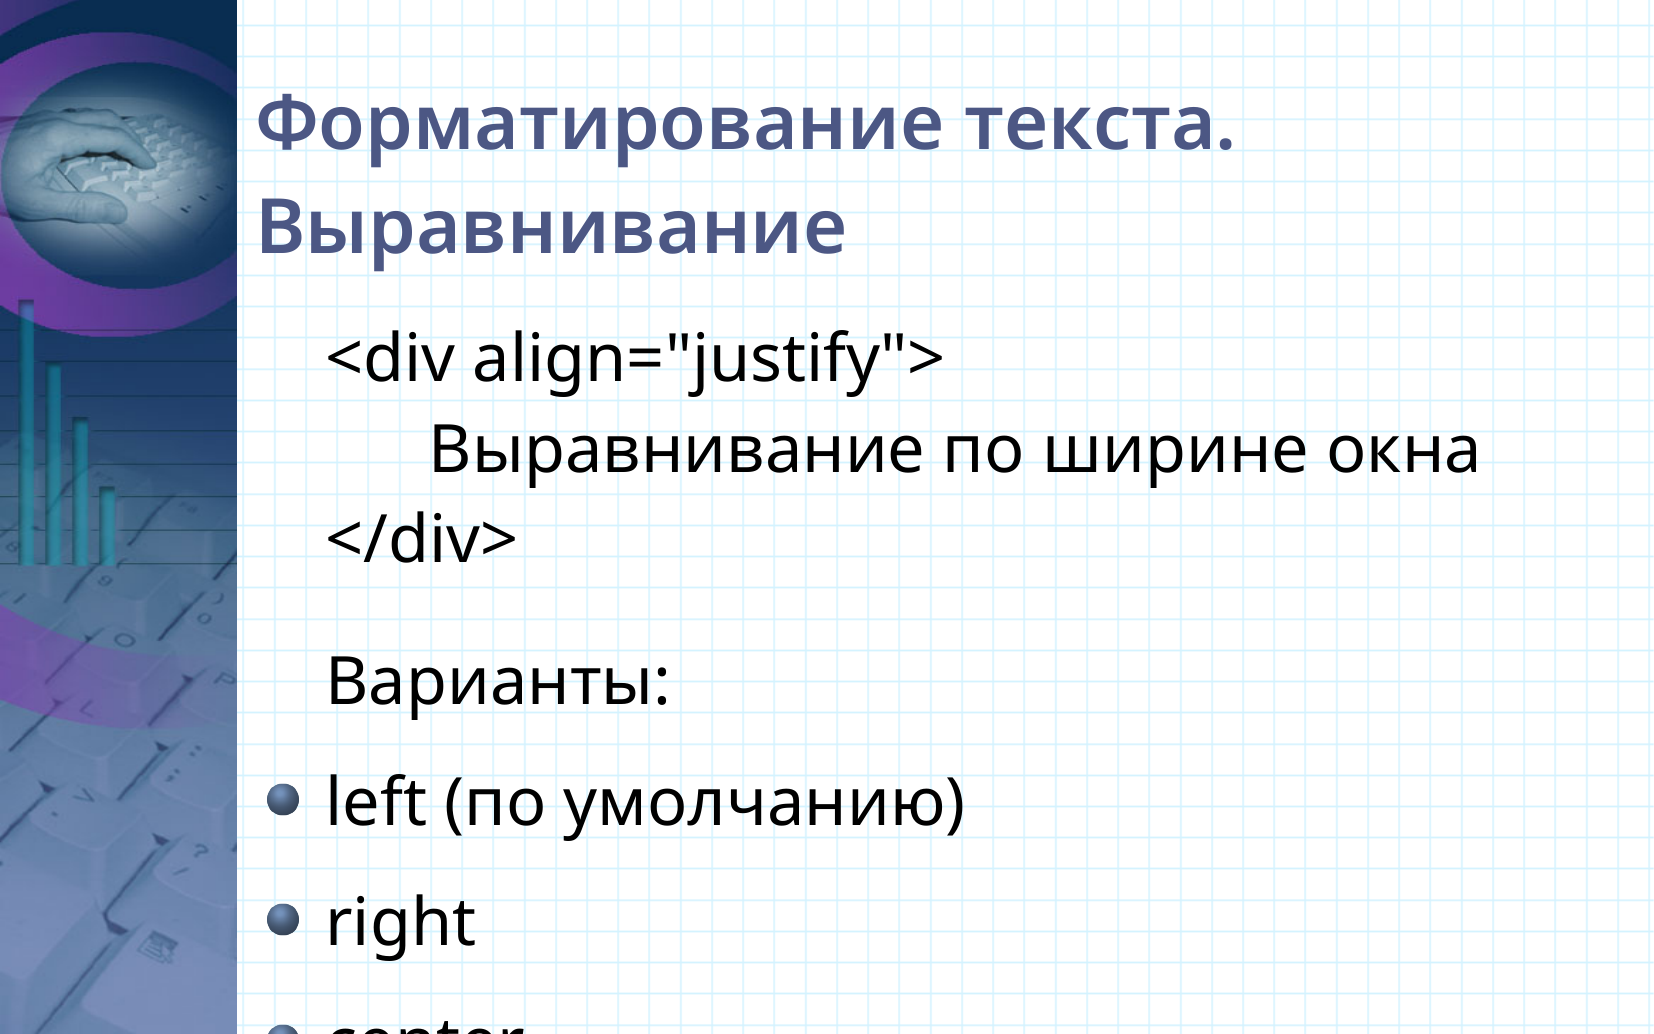

# Форматирование текста. Выравнивание
<div align="justify">
 Выравнивание по ширине окна
</div>
Варианты:
left (по умолчанию)
right
center